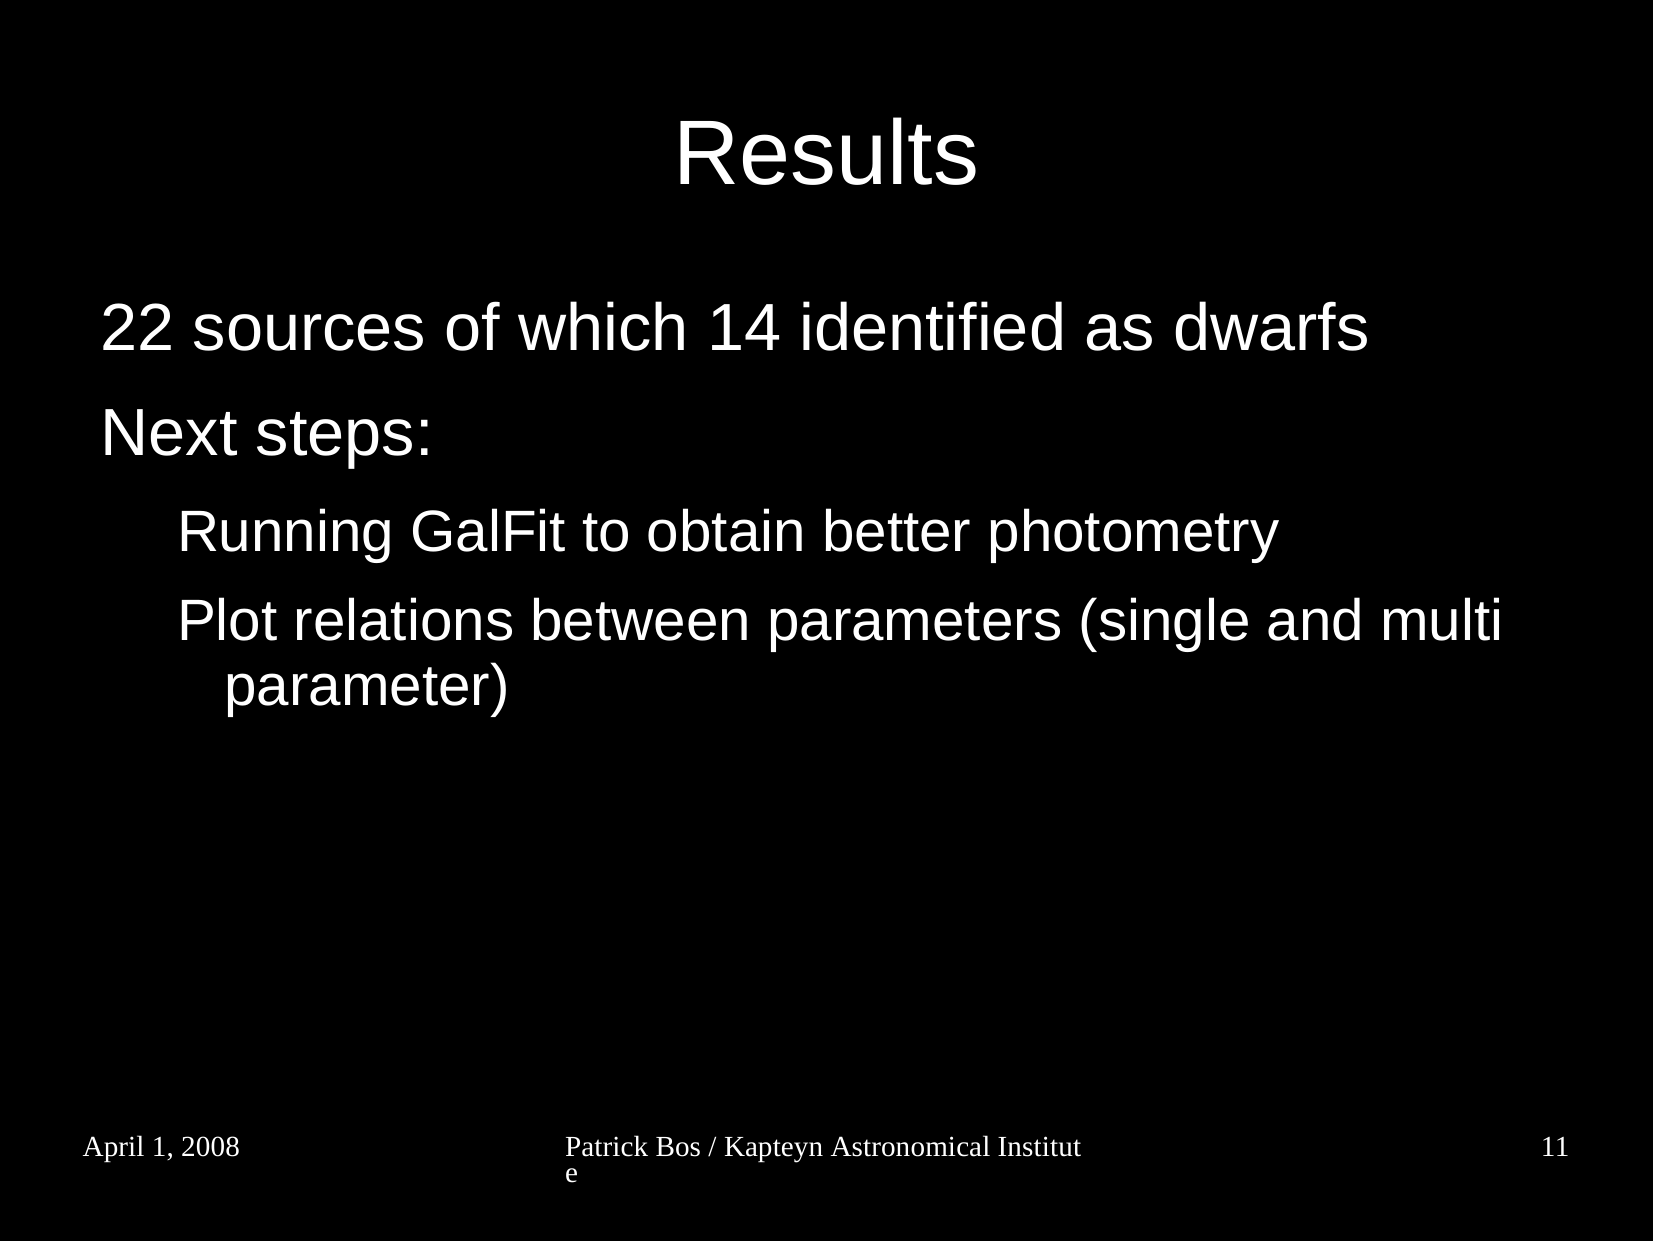

# Results
22 sources of which 14 identified as dwarfs
Next steps:
Running GalFit to obtain better photometry
Plot relations between parameters (single and multi parameter)
April 1, 2008
Patrick Bos / Kapteyn Astronomical Institute
11